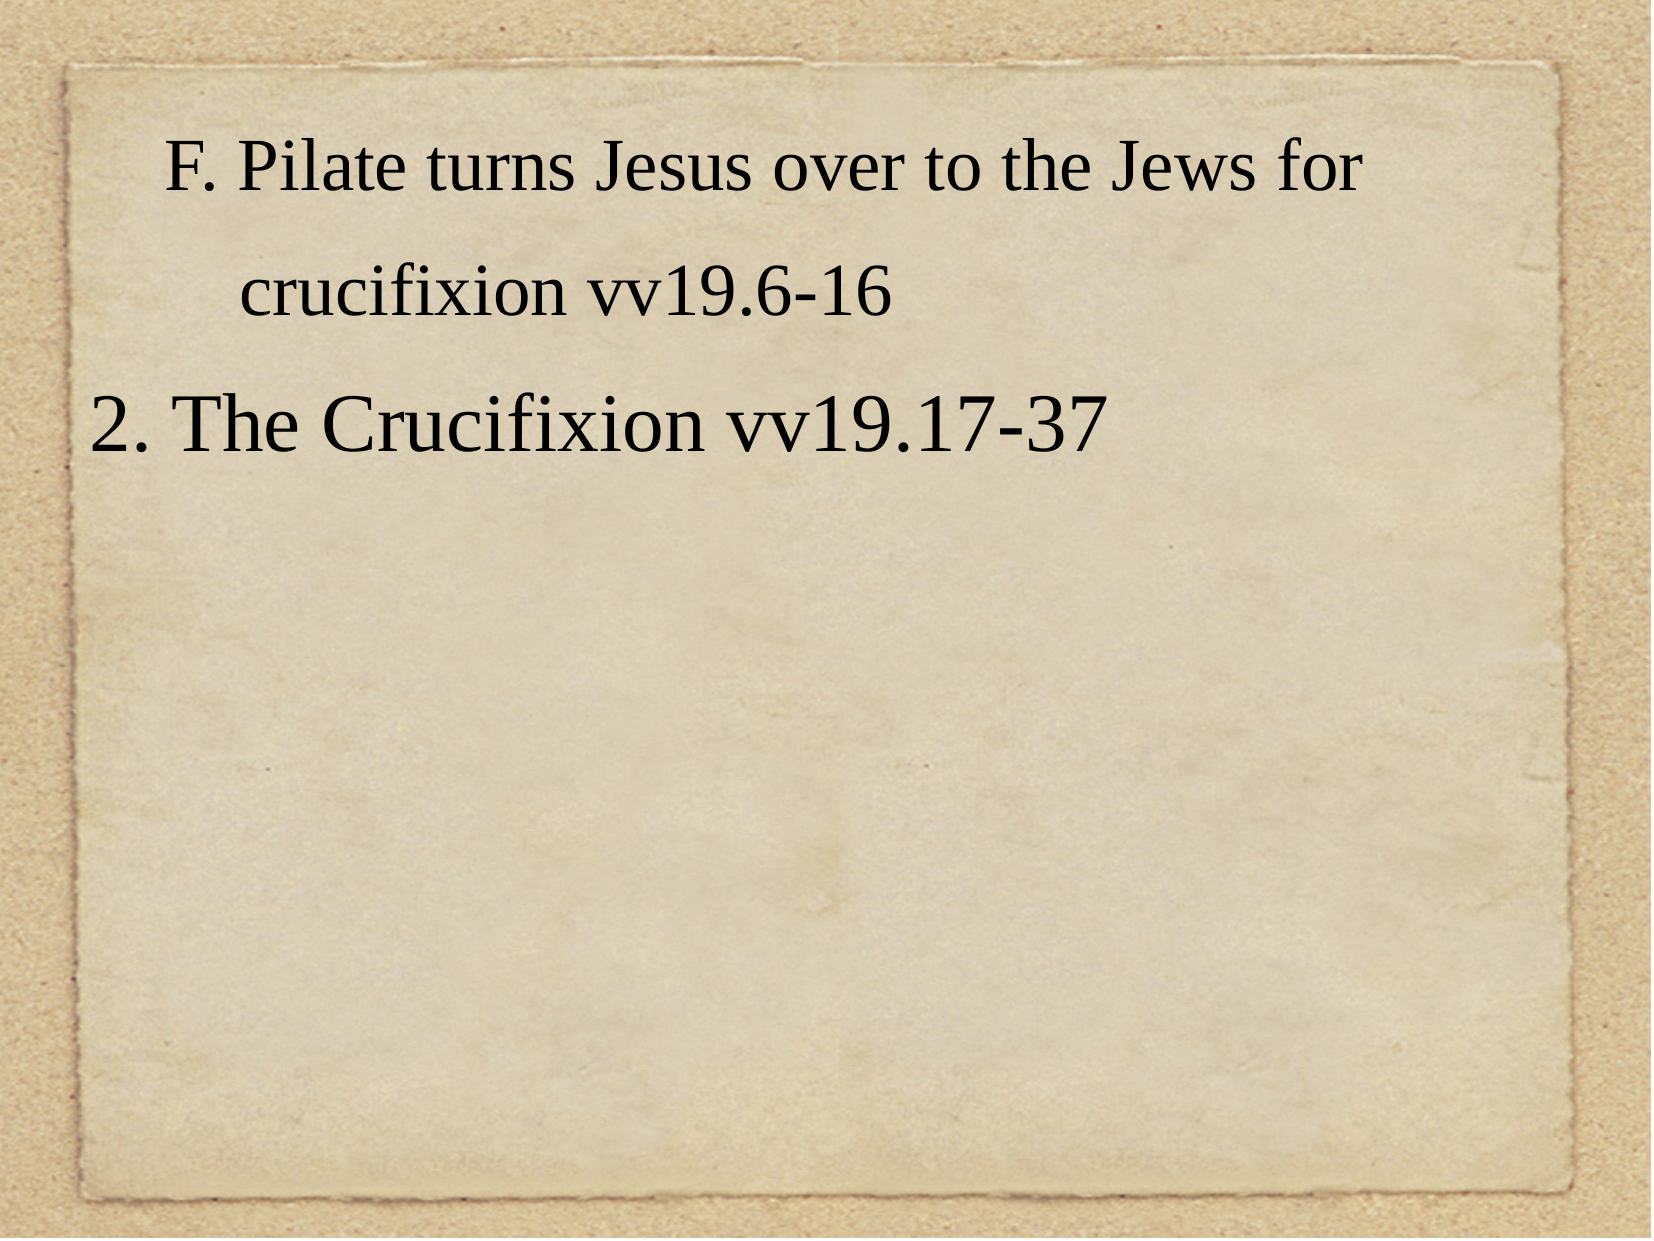

F. Pilate turns Jesus over to the Jews for 				crucifixion vv19.6-16
2. The Crucifixion vv19.17-37